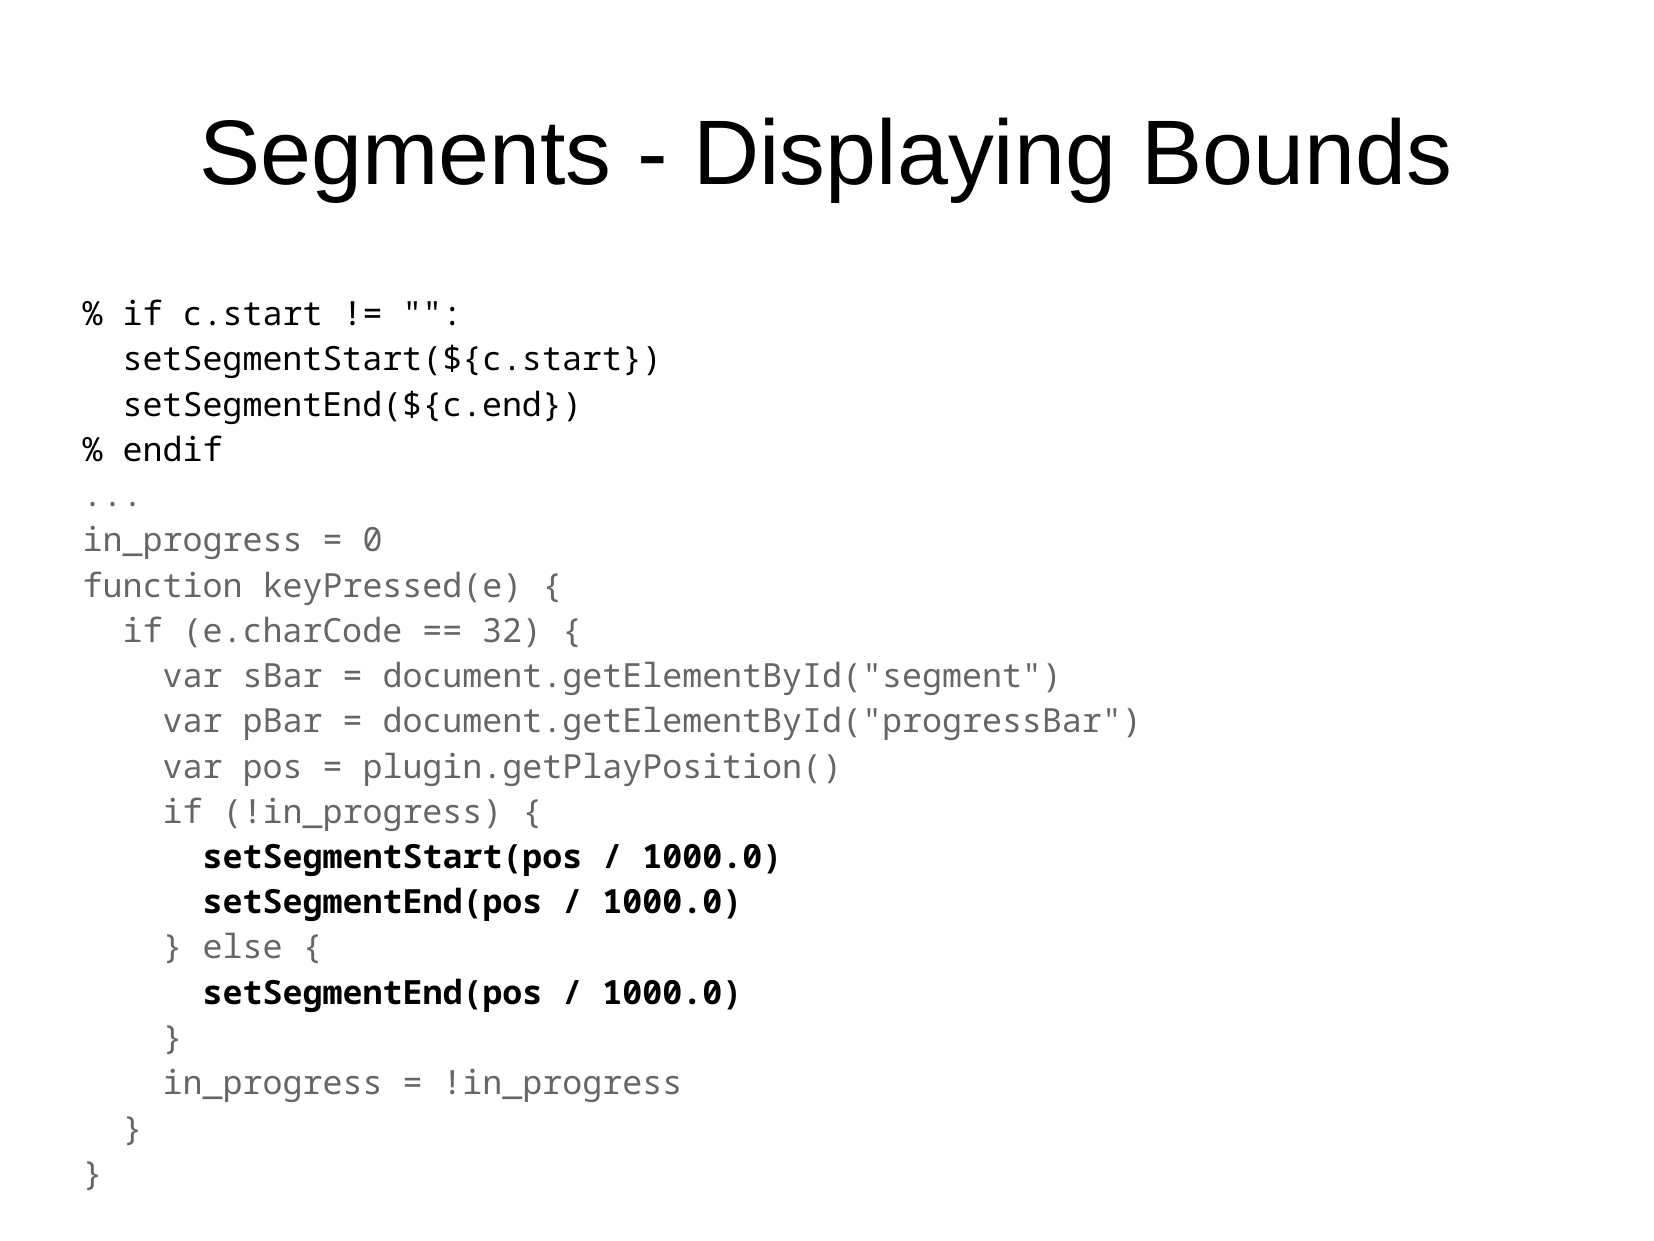

# Segments - Displaying Bounds
% if c.start != "":
 setSegmentStart(${c.start})
 setSegmentEnd(${c.end})
% endif
...
in_progress = 0
function keyPressed(e) {
 if (e.charCode == 32) {
 var sBar = document.getElementById("segment")
 var pBar = document.getElementById("progressBar")
 var pos = plugin.getPlayPosition()
 if (!in_progress) {
 setSegmentStart(pos / 1000.0)
 setSegmentEnd(pos / 1000.0)
 } else {
 setSegmentEnd(pos / 1000.0)
 }
 in_progress = !in_progress
 }
}